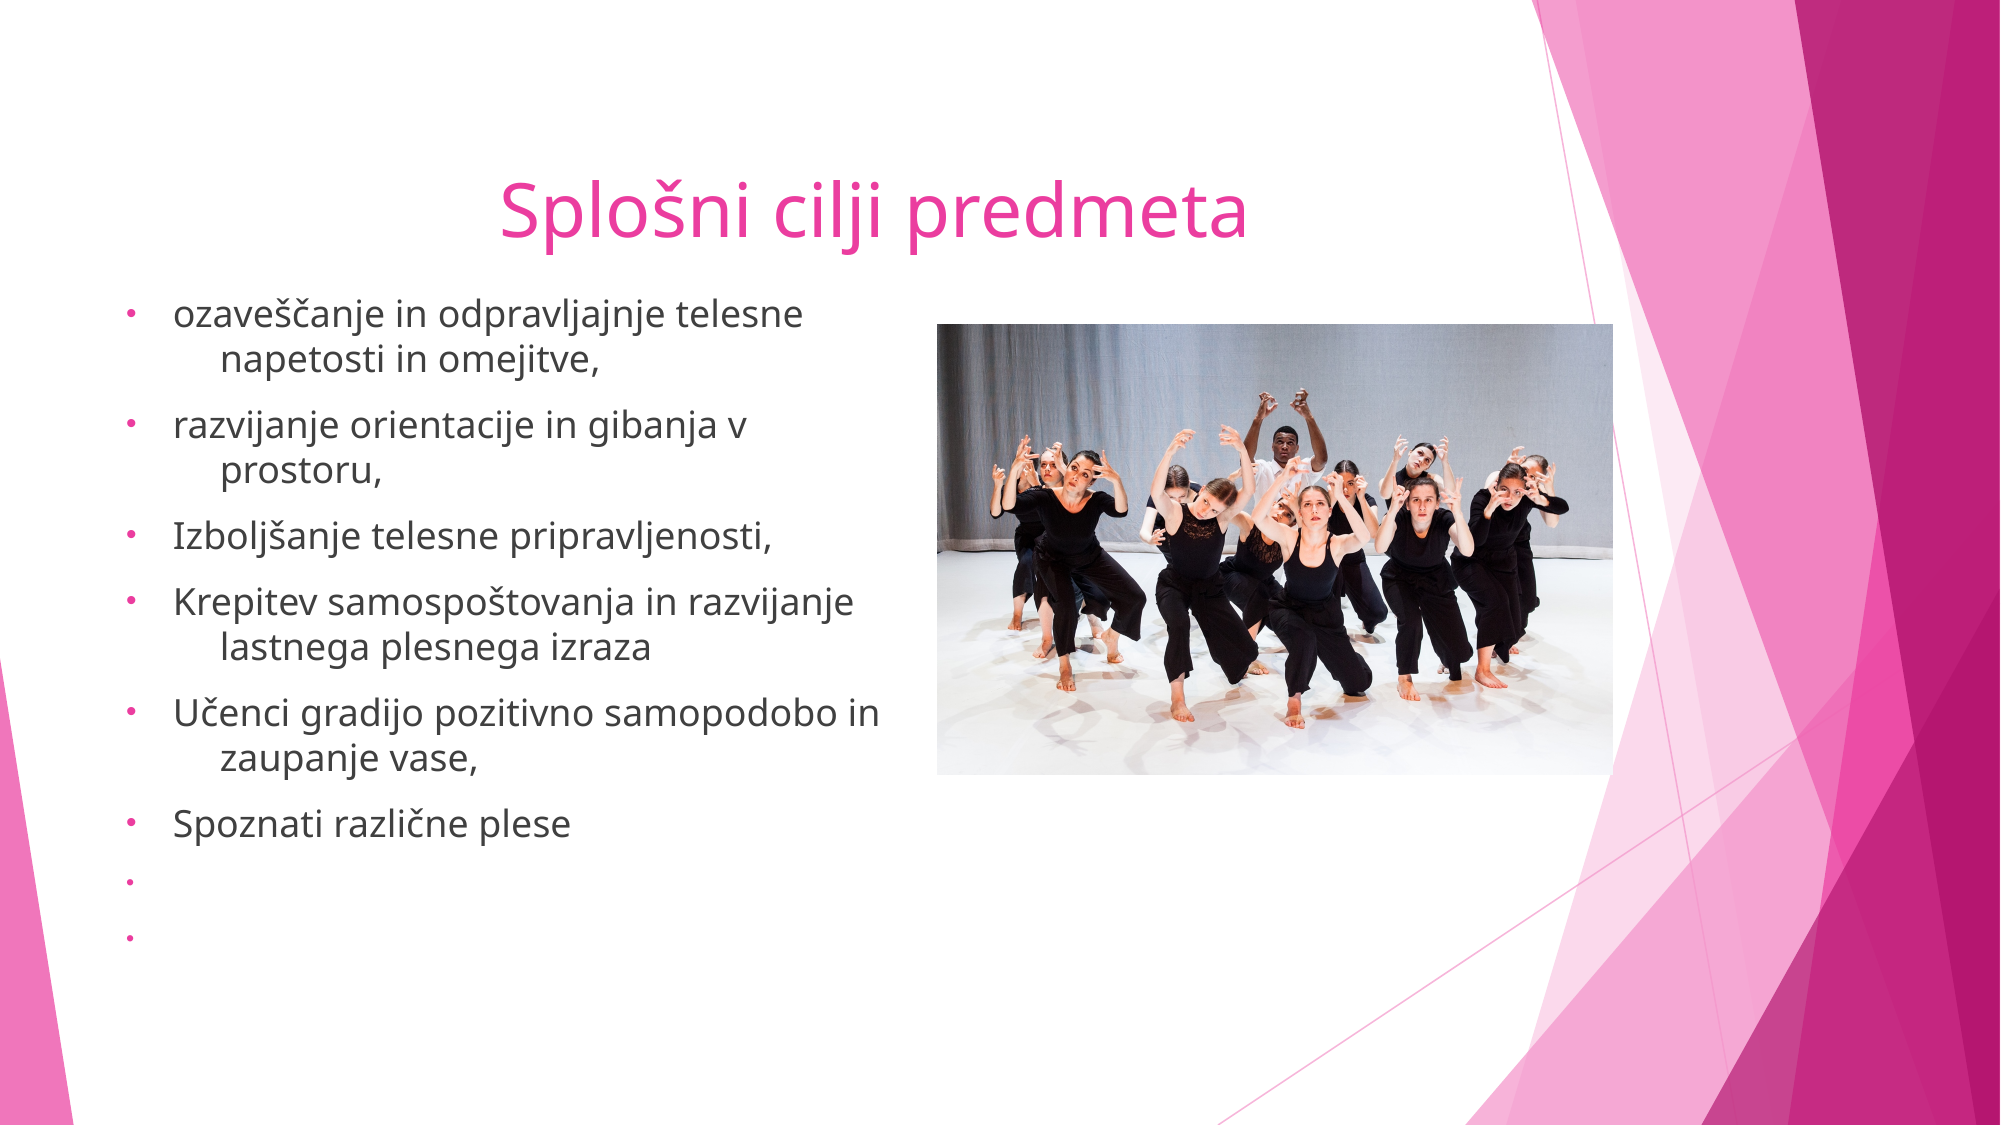

# Splošni cilji predmeta
ozaveščanje in odpravljajnje telesne napetosti in omejitve,
razvijanje orientacije in gibanja v prostoru,
Izboljšanje telesne pripravljenosti,
Krepitev samospoštovanja in razvijanje lastnega plesnega izraza
Učenci gradijo pozitivno samopodobo in zaupanje vase,
Spoznati različne plese